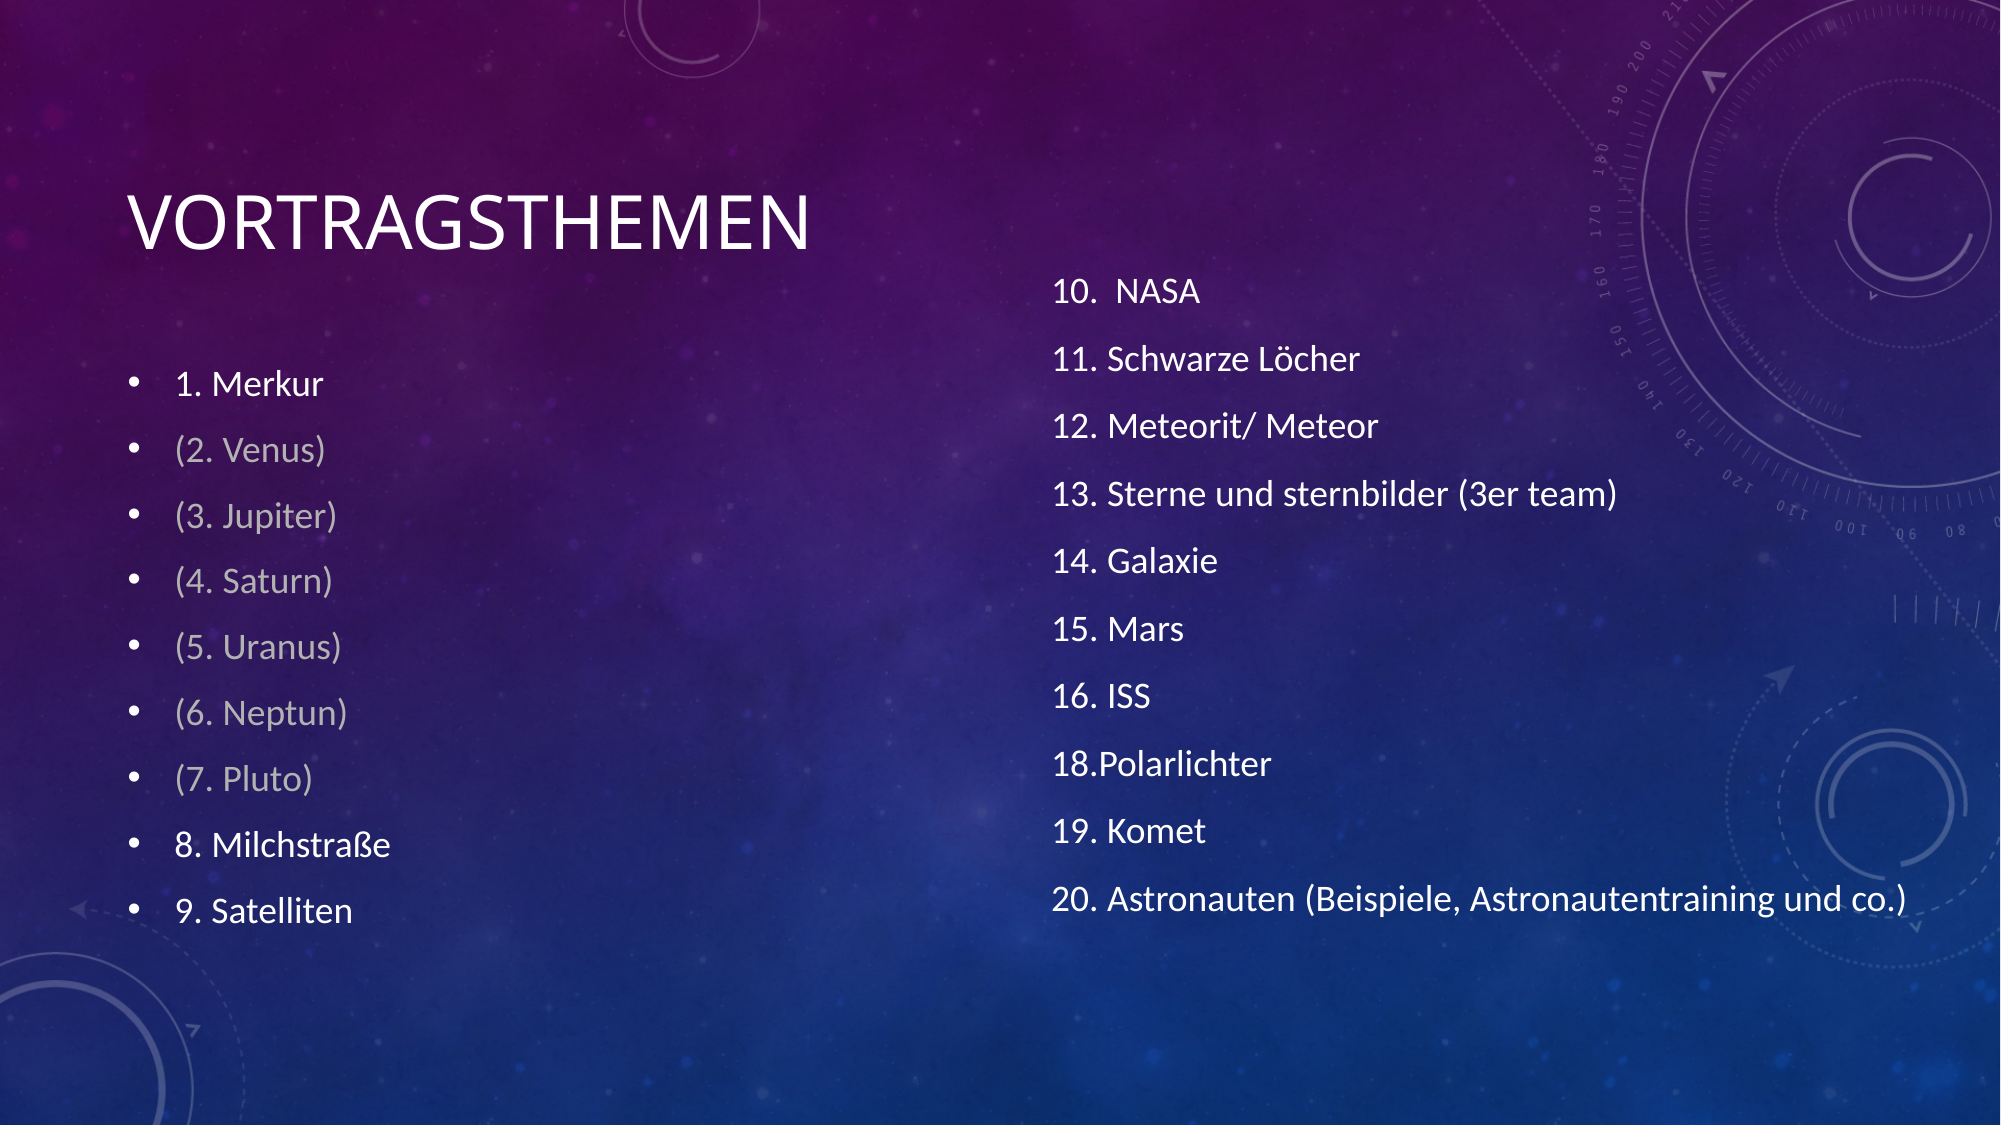

# Vortragsthemen
10. NASA
11. Schwarze Löcher
12. Meteorit/ Meteor
13. Sterne und sternbilder (3er team)
14. Galaxie
15. Mars
16. ISS
18.Polarlichter
19. Komet
20. Astronauten (Beispiele, Astronautentraining und co.)
1. Merkur
(2. Venus)
(3. Jupiter)
(4. Saturn)
(5. Uranus)
(6. Neptun)
(7. Pluto)
8. Milchstraße
9. Satelliten